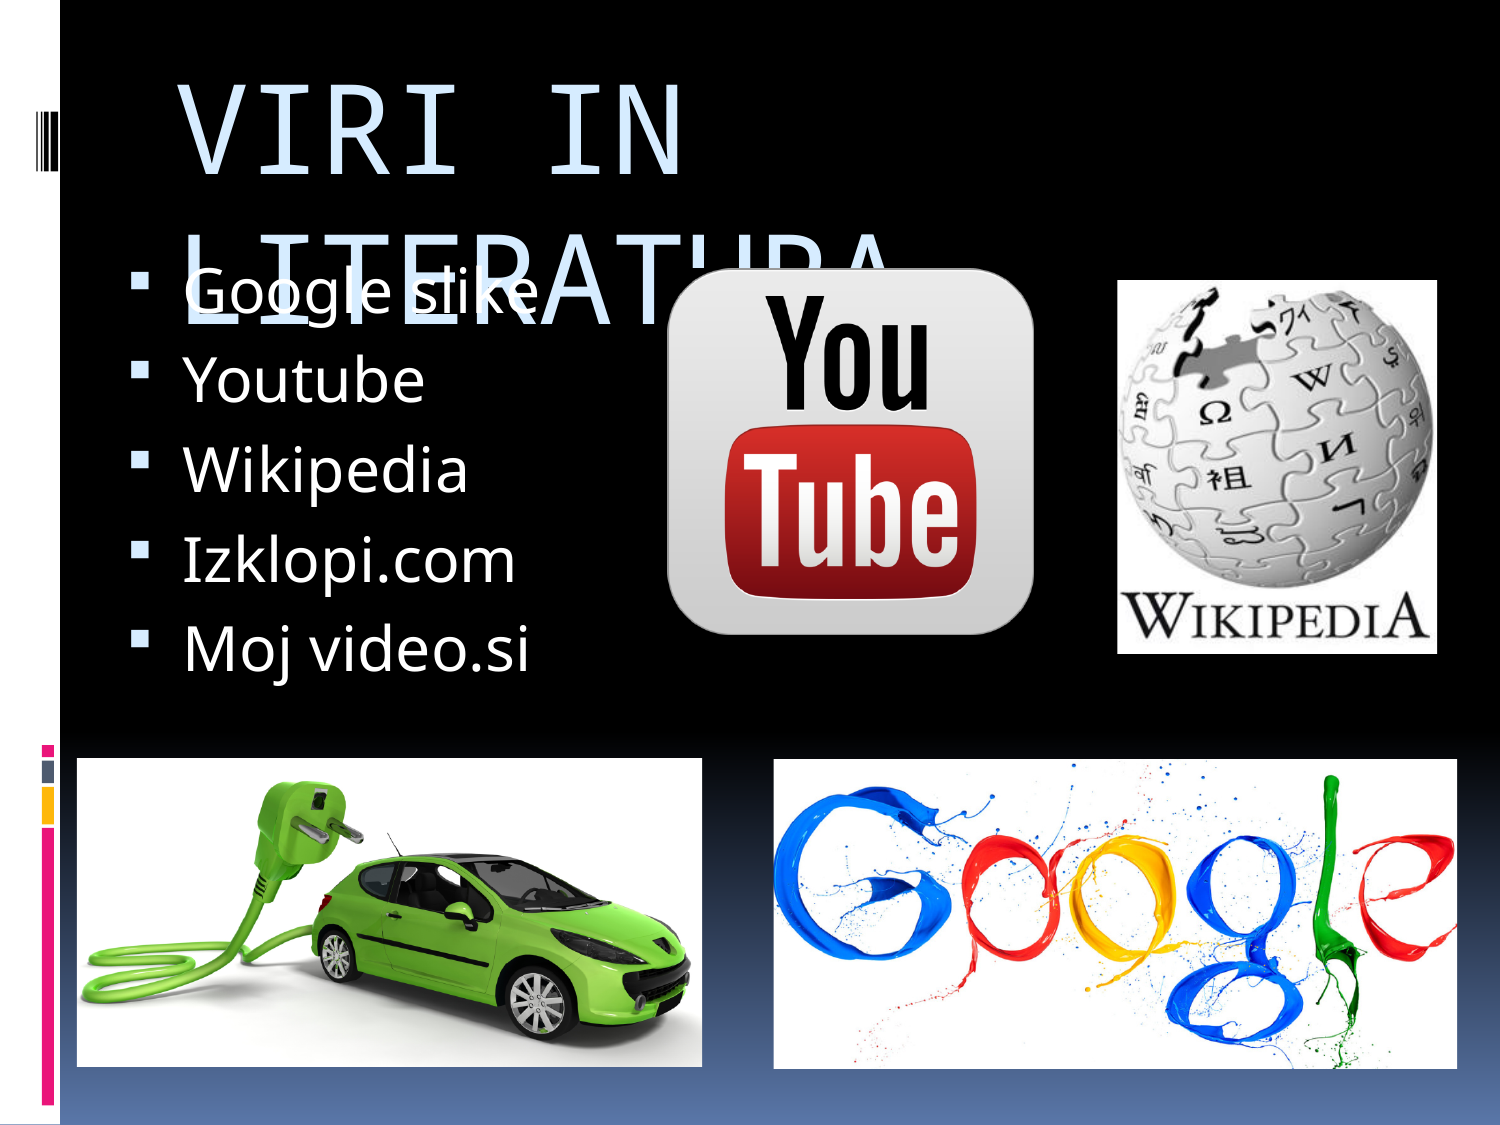

# VIRI IN LITERATURA
Google slike
Youtube
Wikipedia
Izklopi.com
Moj video.si